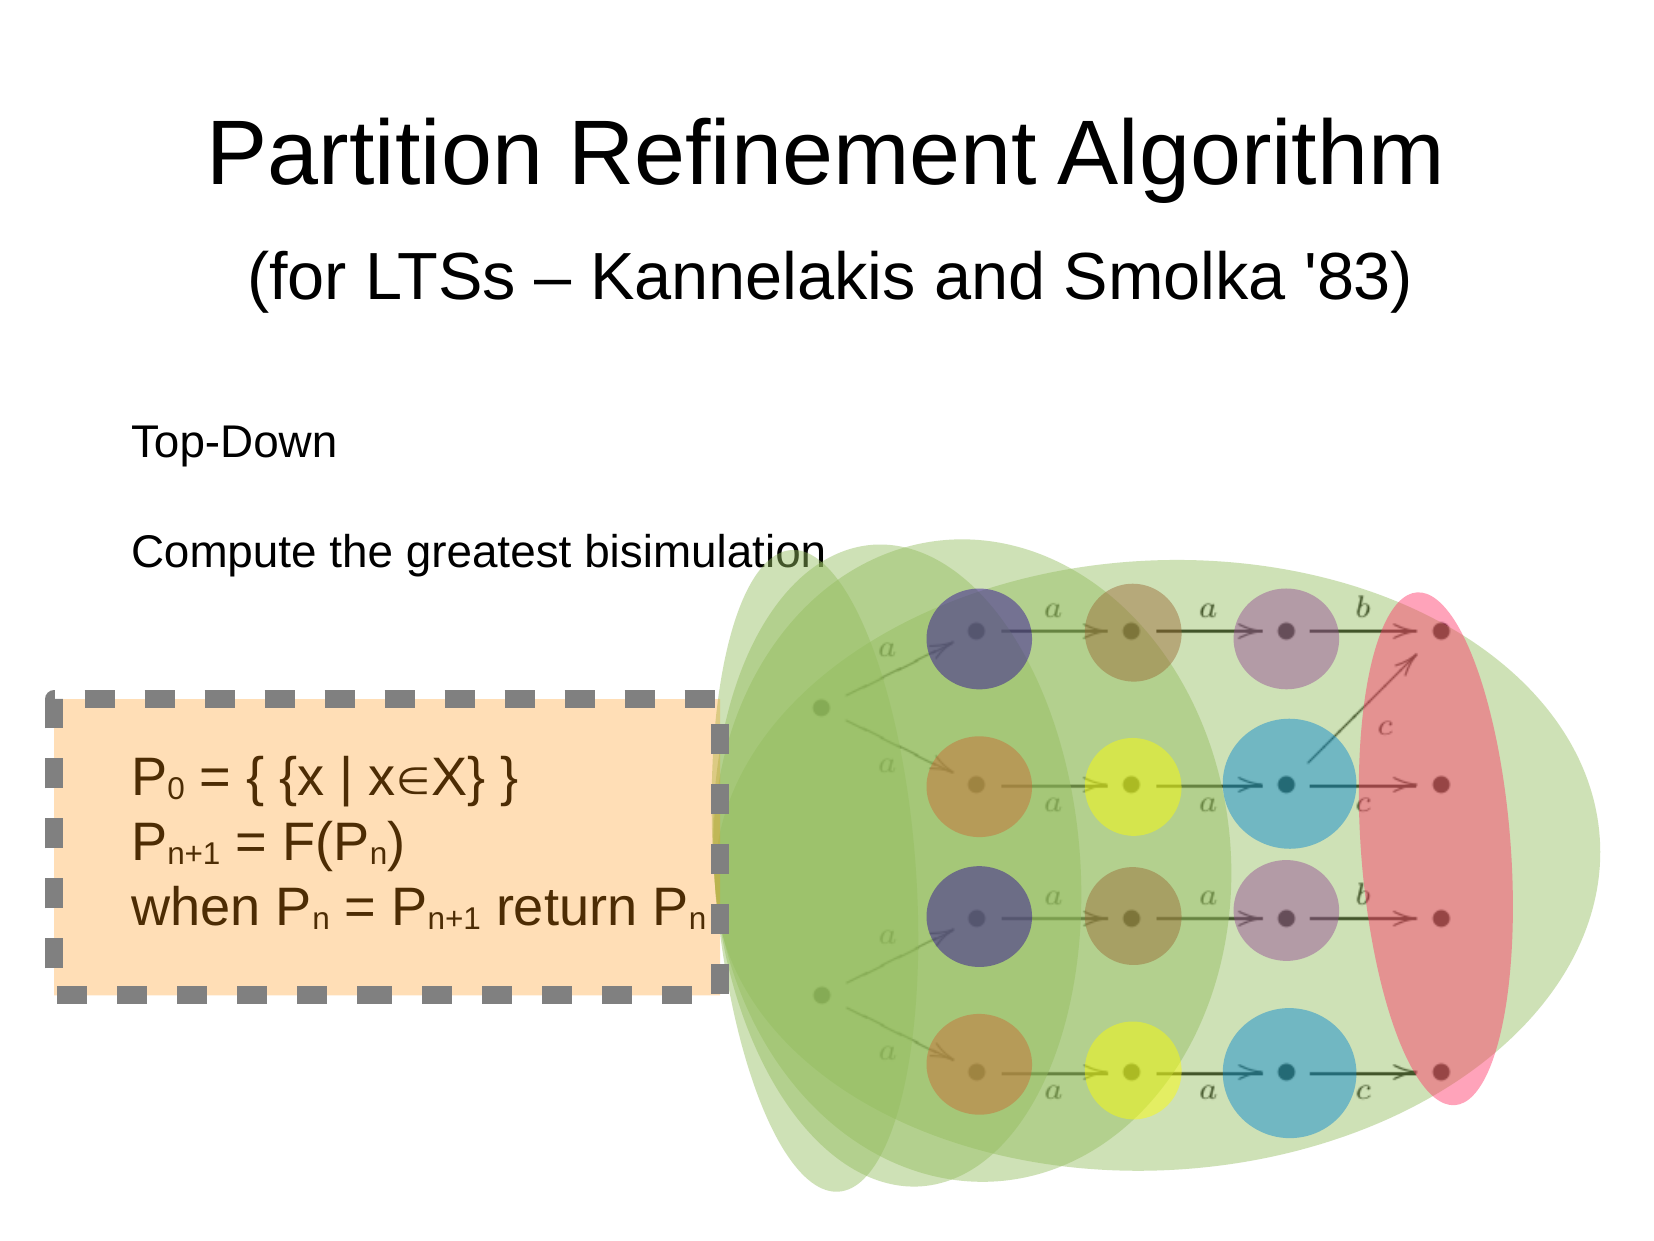

# Partition Refinement Algorithm
(for LTSs – Kannelakis and Smolka '83)
Top-Down
Compute the greatest bisimulation
P0 = { {x | xÎX} }
Pn+1 = F(Pn)
when Pn = Pn+1 return Pn